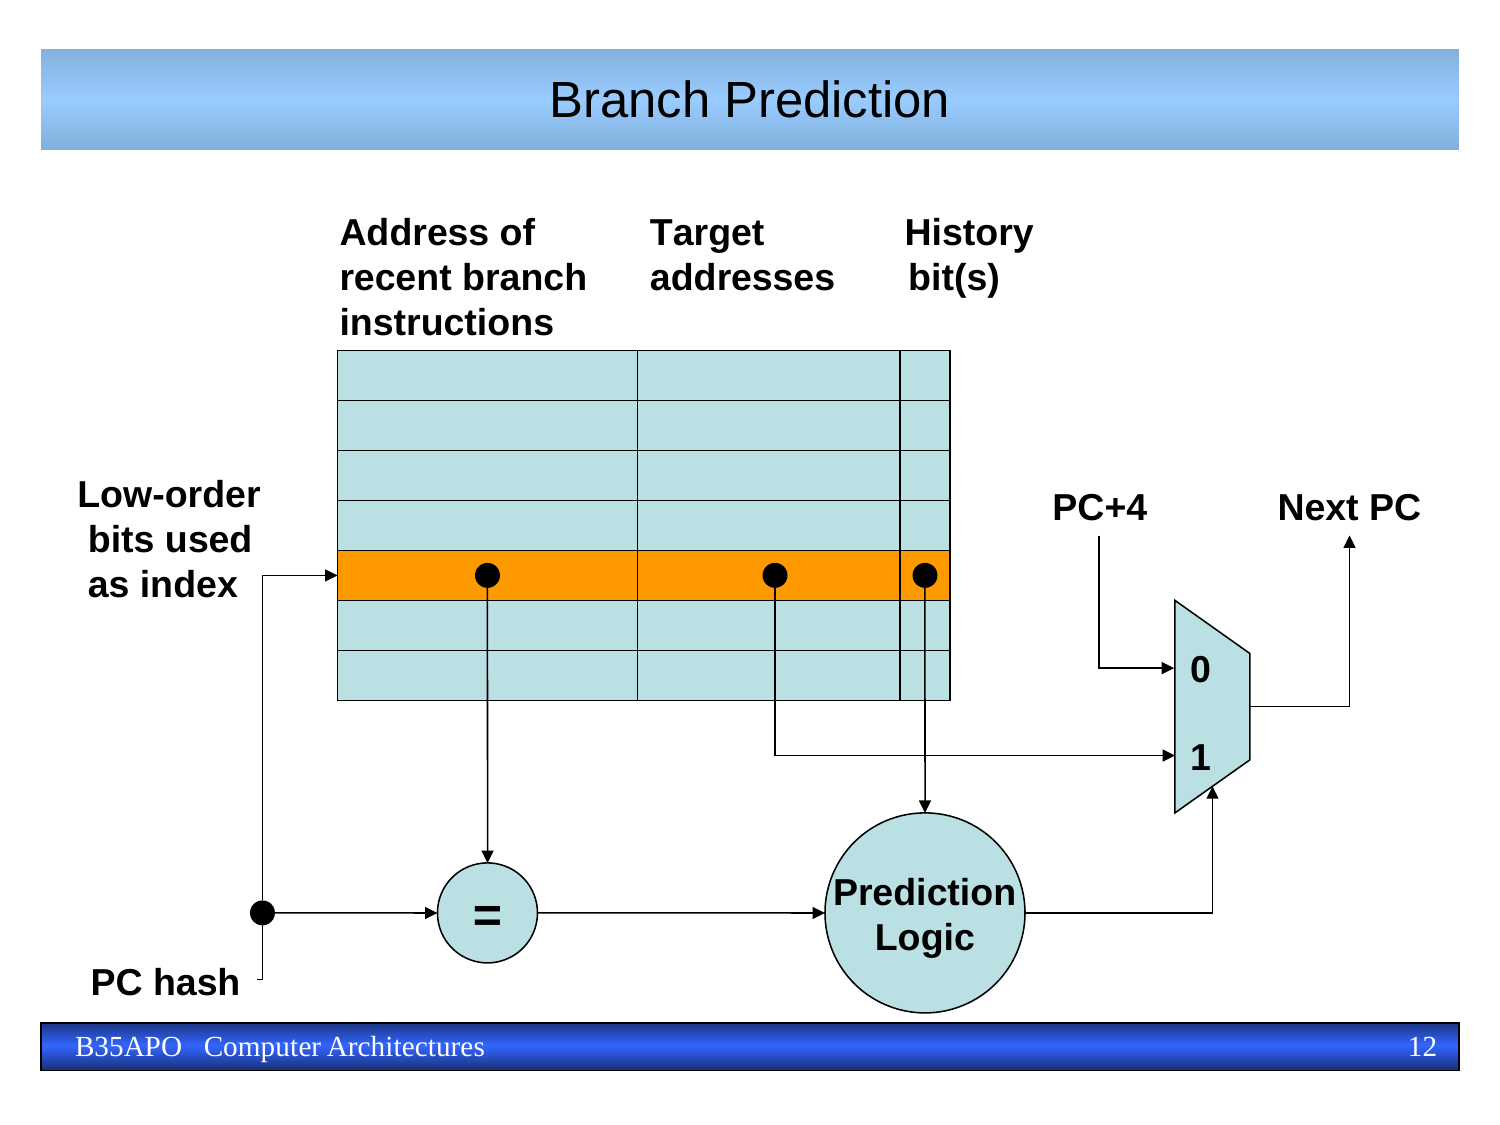

# Branch Prediction
Address of	 Target	 History
recent branch	 addresses bit(s)
instructions
Low-order
 bits used
 as index
PC+4
Next PC
0
1
Prediction
Logic
=
PC hash
B35APO Computer Architectures
12